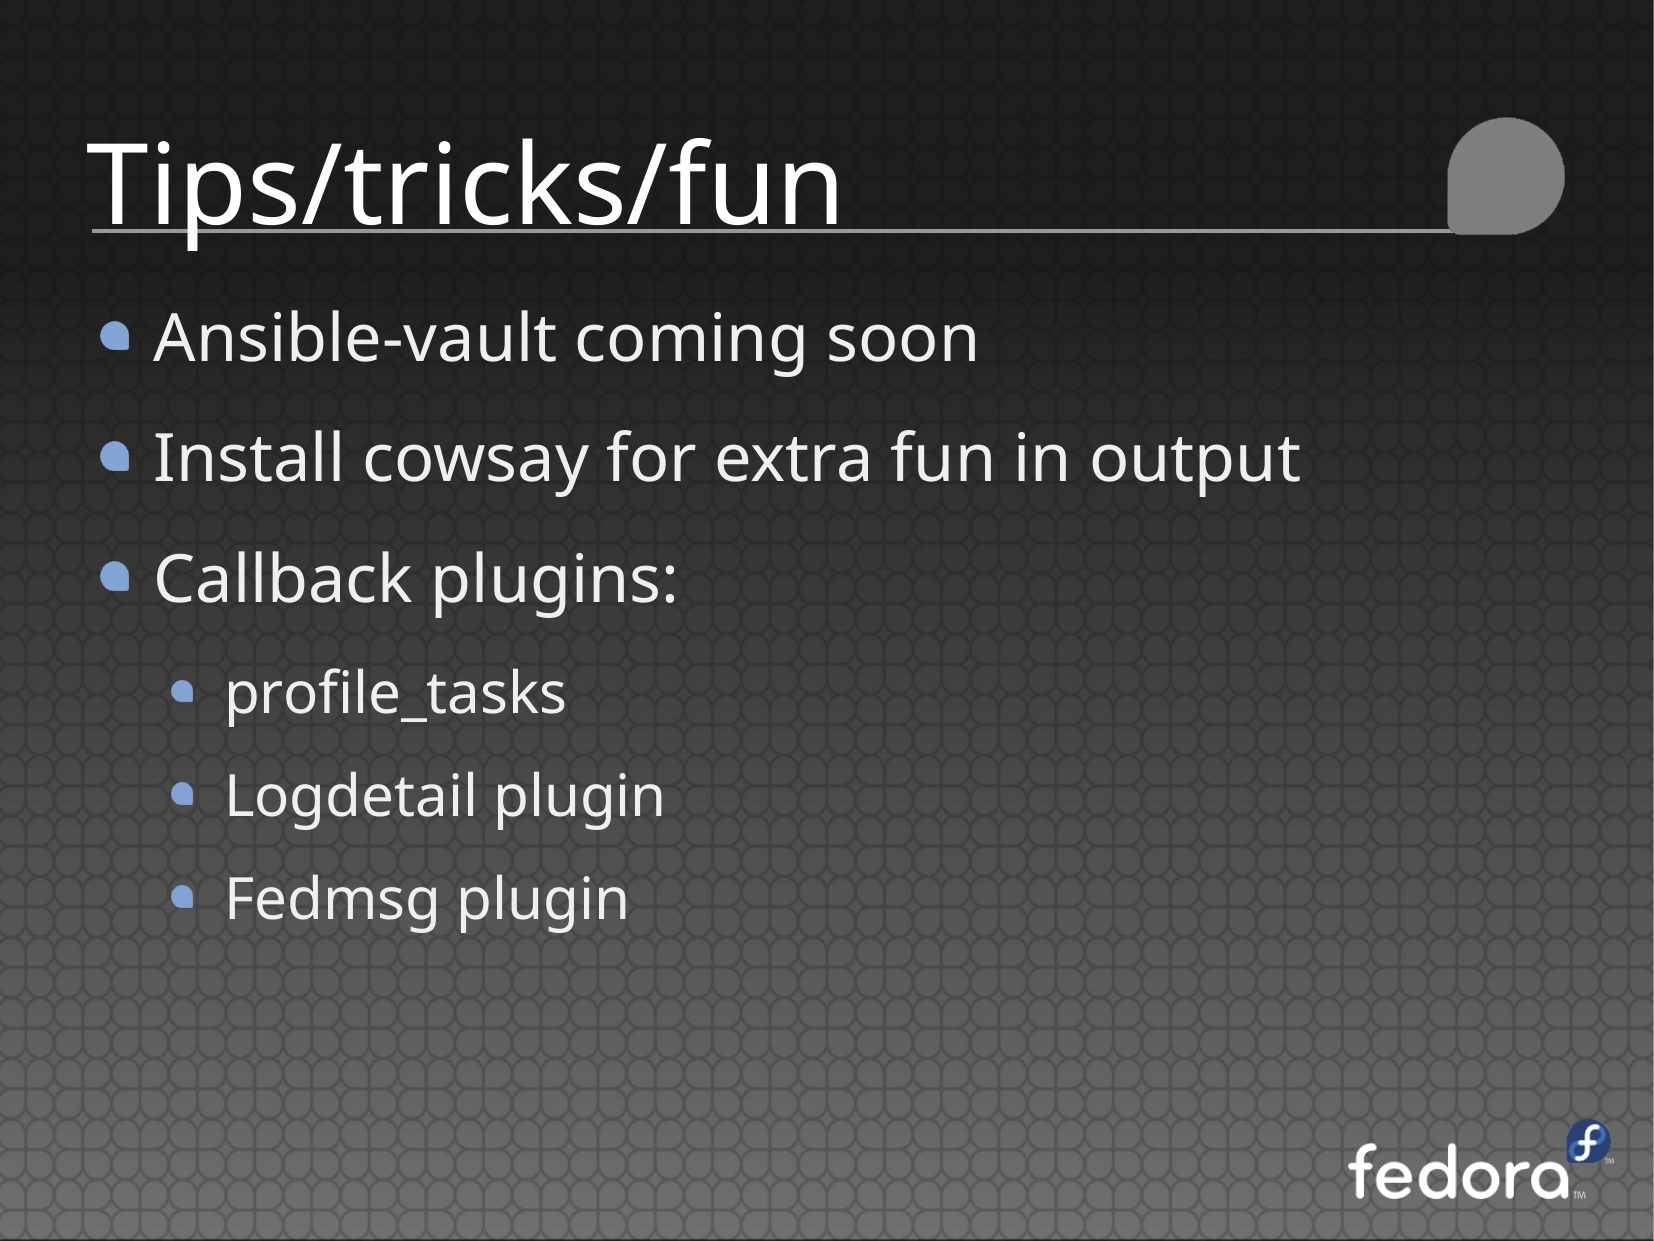

# Tips/tricks/fun
Ansible-vault coming soon
Install cowsay for extra fun in output
Callback plugins:
profile_tasks
Logdetail plugin
Fedmsg plugin